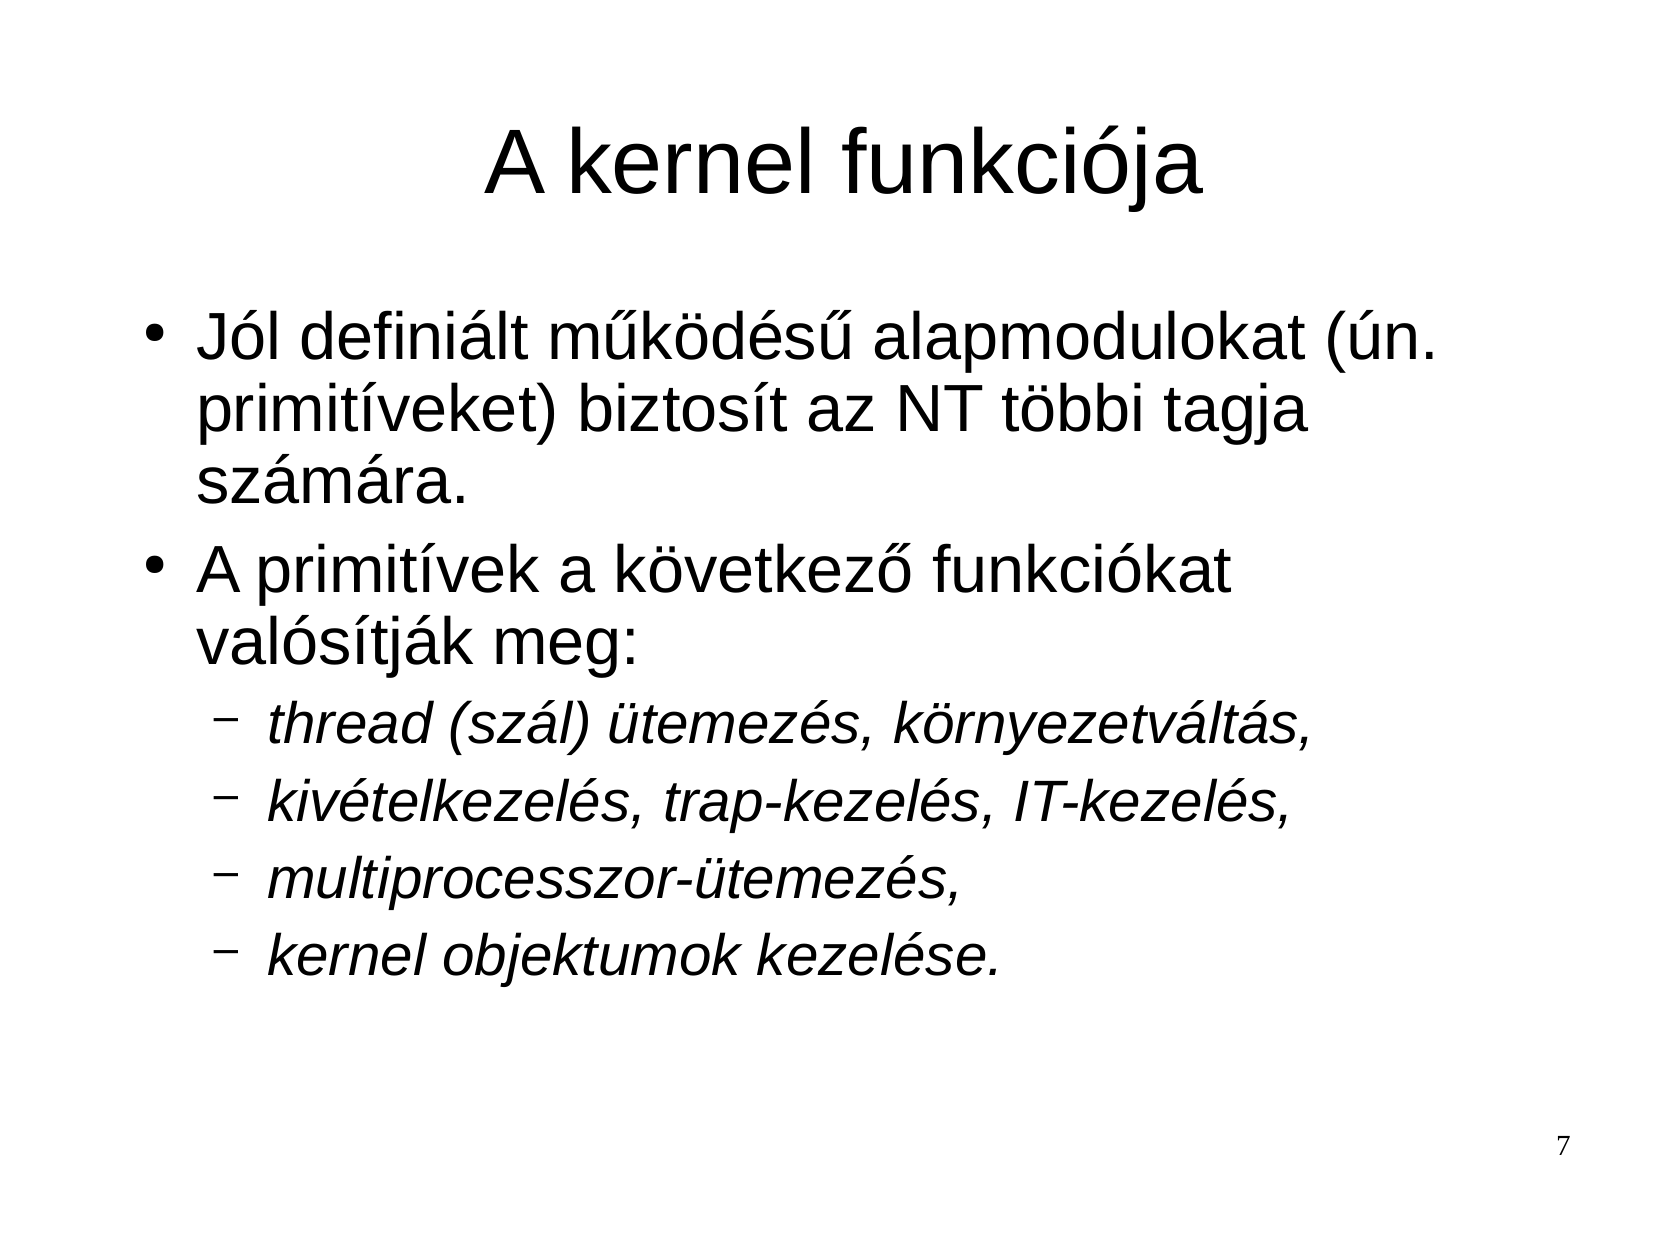

# A kernel funkciója
Jól definiált működésű alapmodulokat (ún. primitíveket) biztosít az NT többi tagja számára.
A primitívek a következő funkciókat valósítják meg:
thread (szál) ütemezés, környezetváltás,
kivételkezelés, trap-kezelés, IT-kezelés,
multiprocesszor-ütemezés,
kernel objektumok kezelése.
7